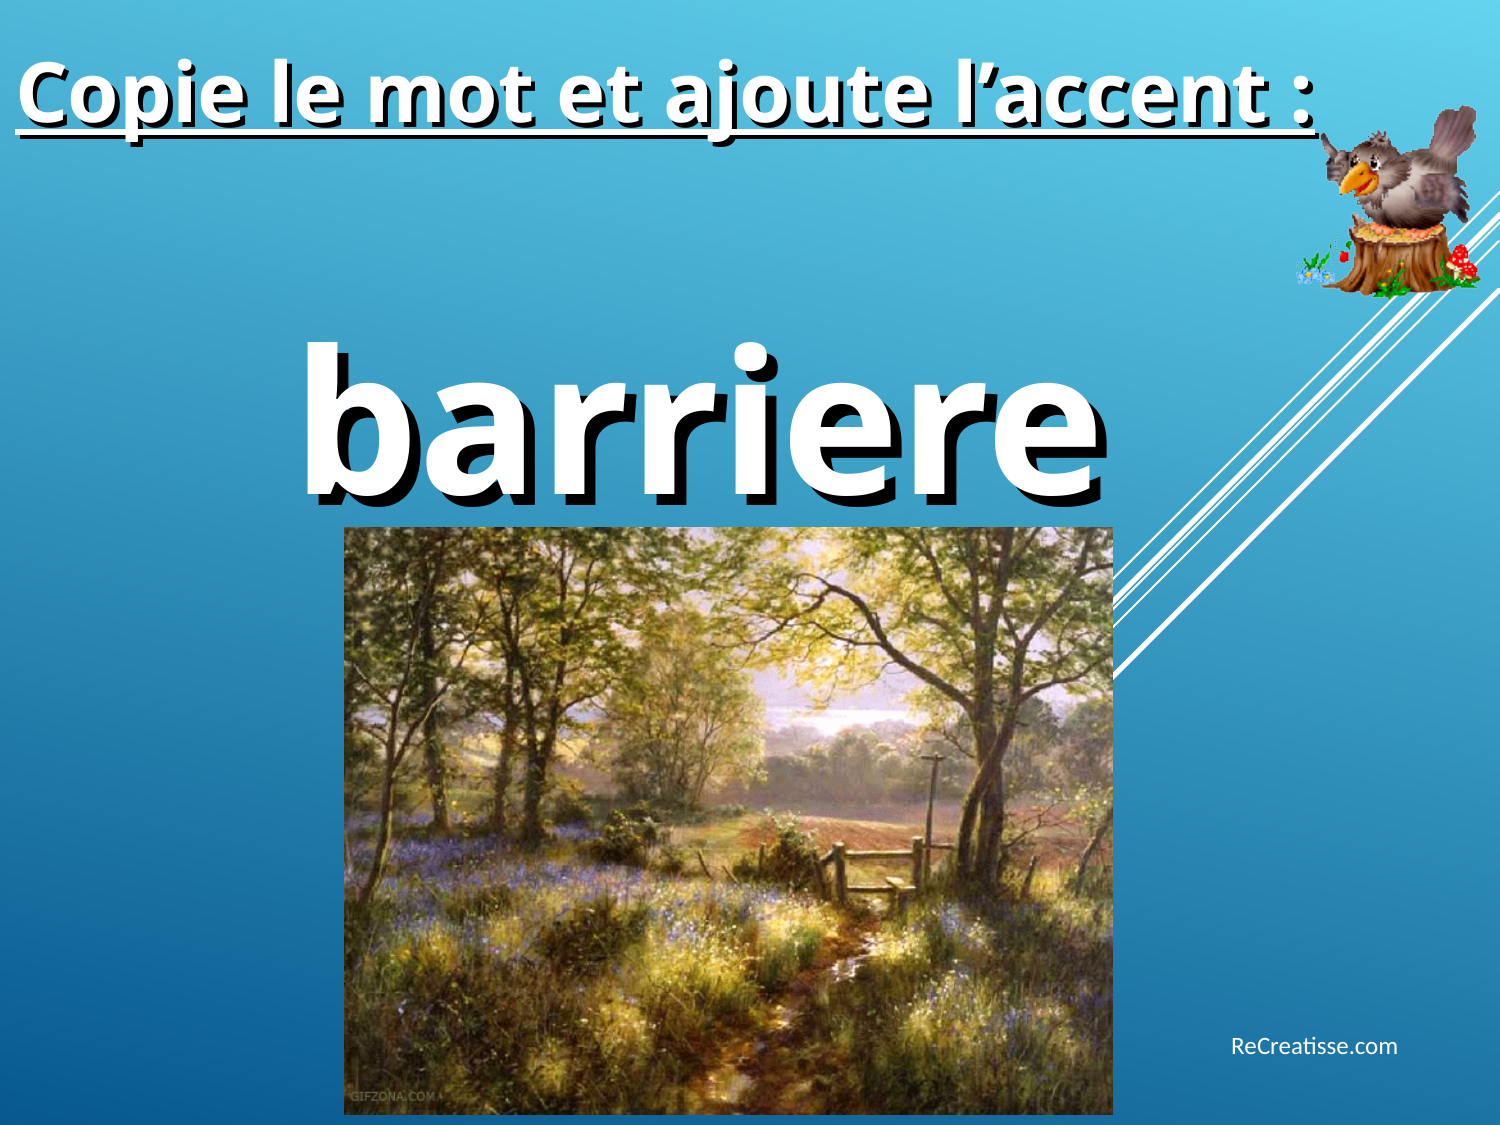

Copie le mot et ajoute l’accent :
barriere
è
ReCreatisse.com